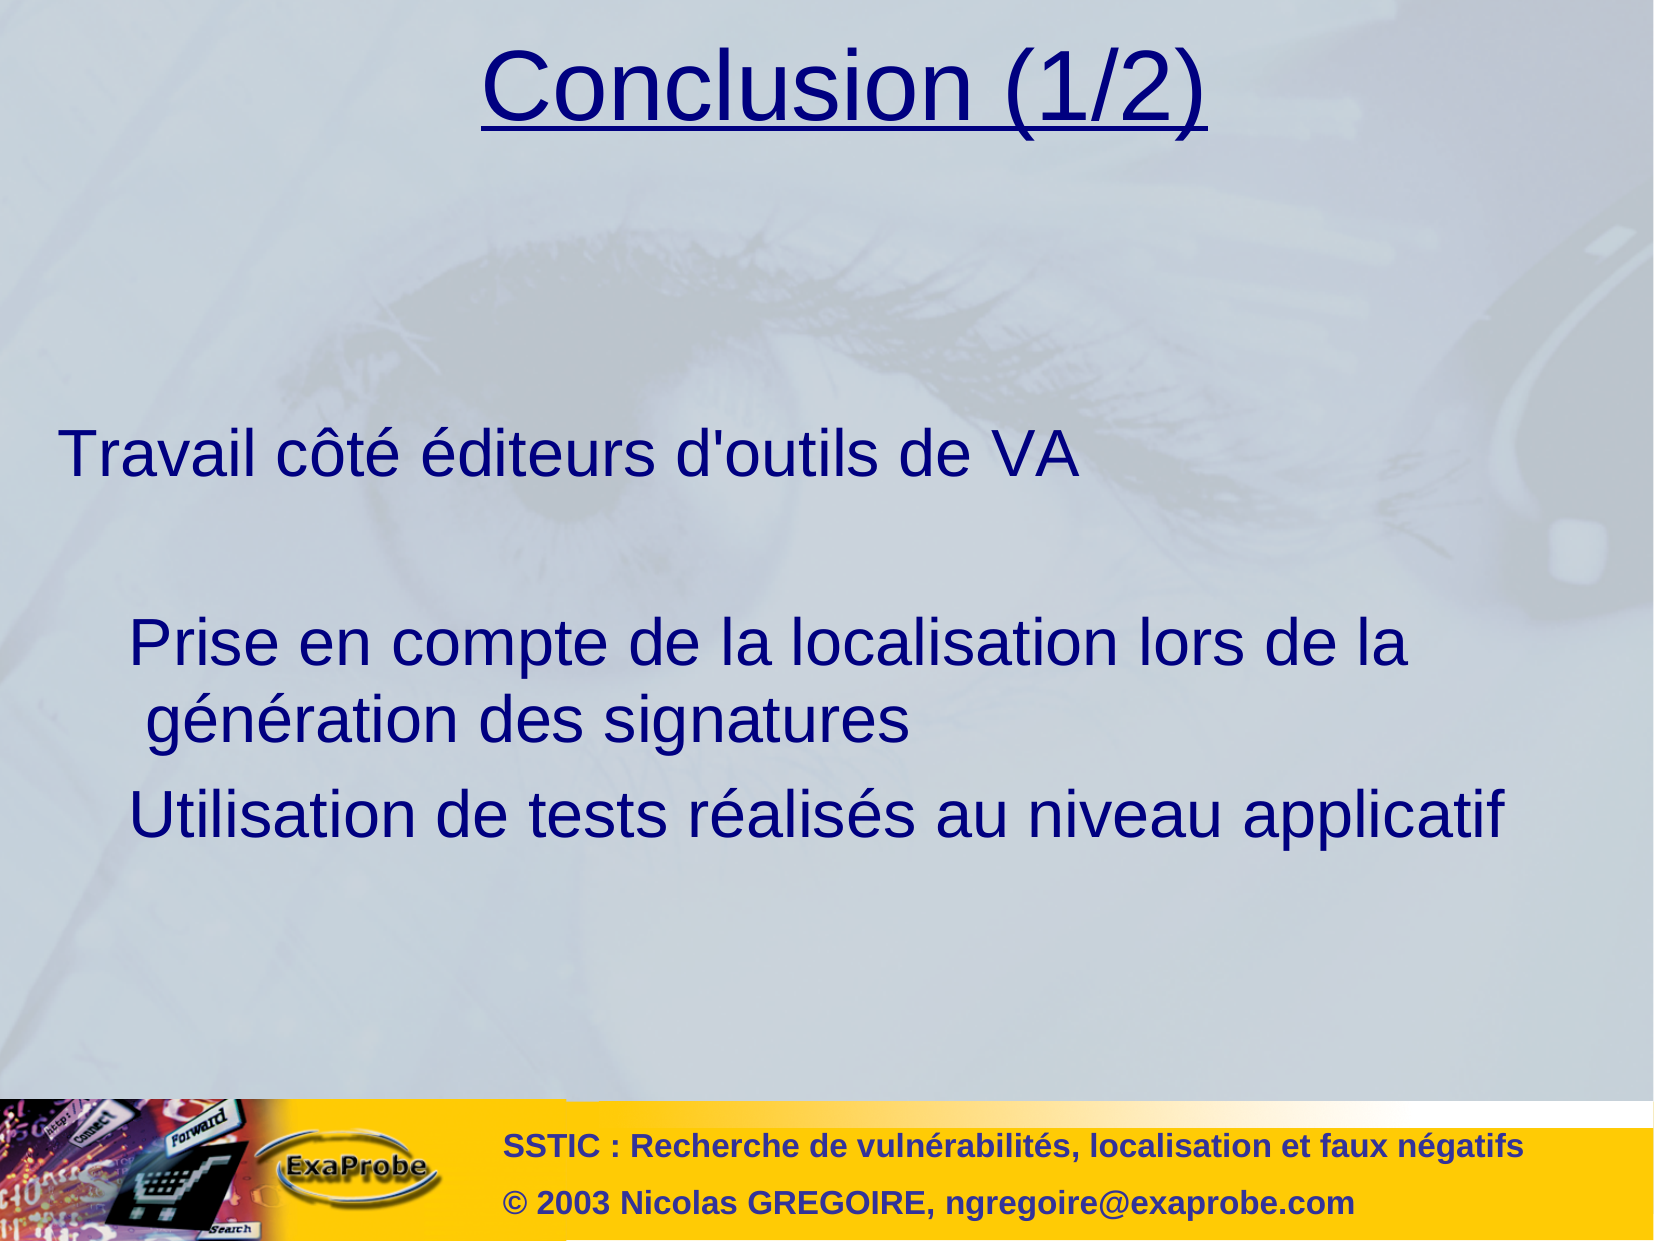

# Conclusion (1/2)
 Travail côté éditeurs d'outils de VA
 Prise en compte de la localisation lors de la génération des signatures
 Utilisation de tests réalisés au niveau applicatif